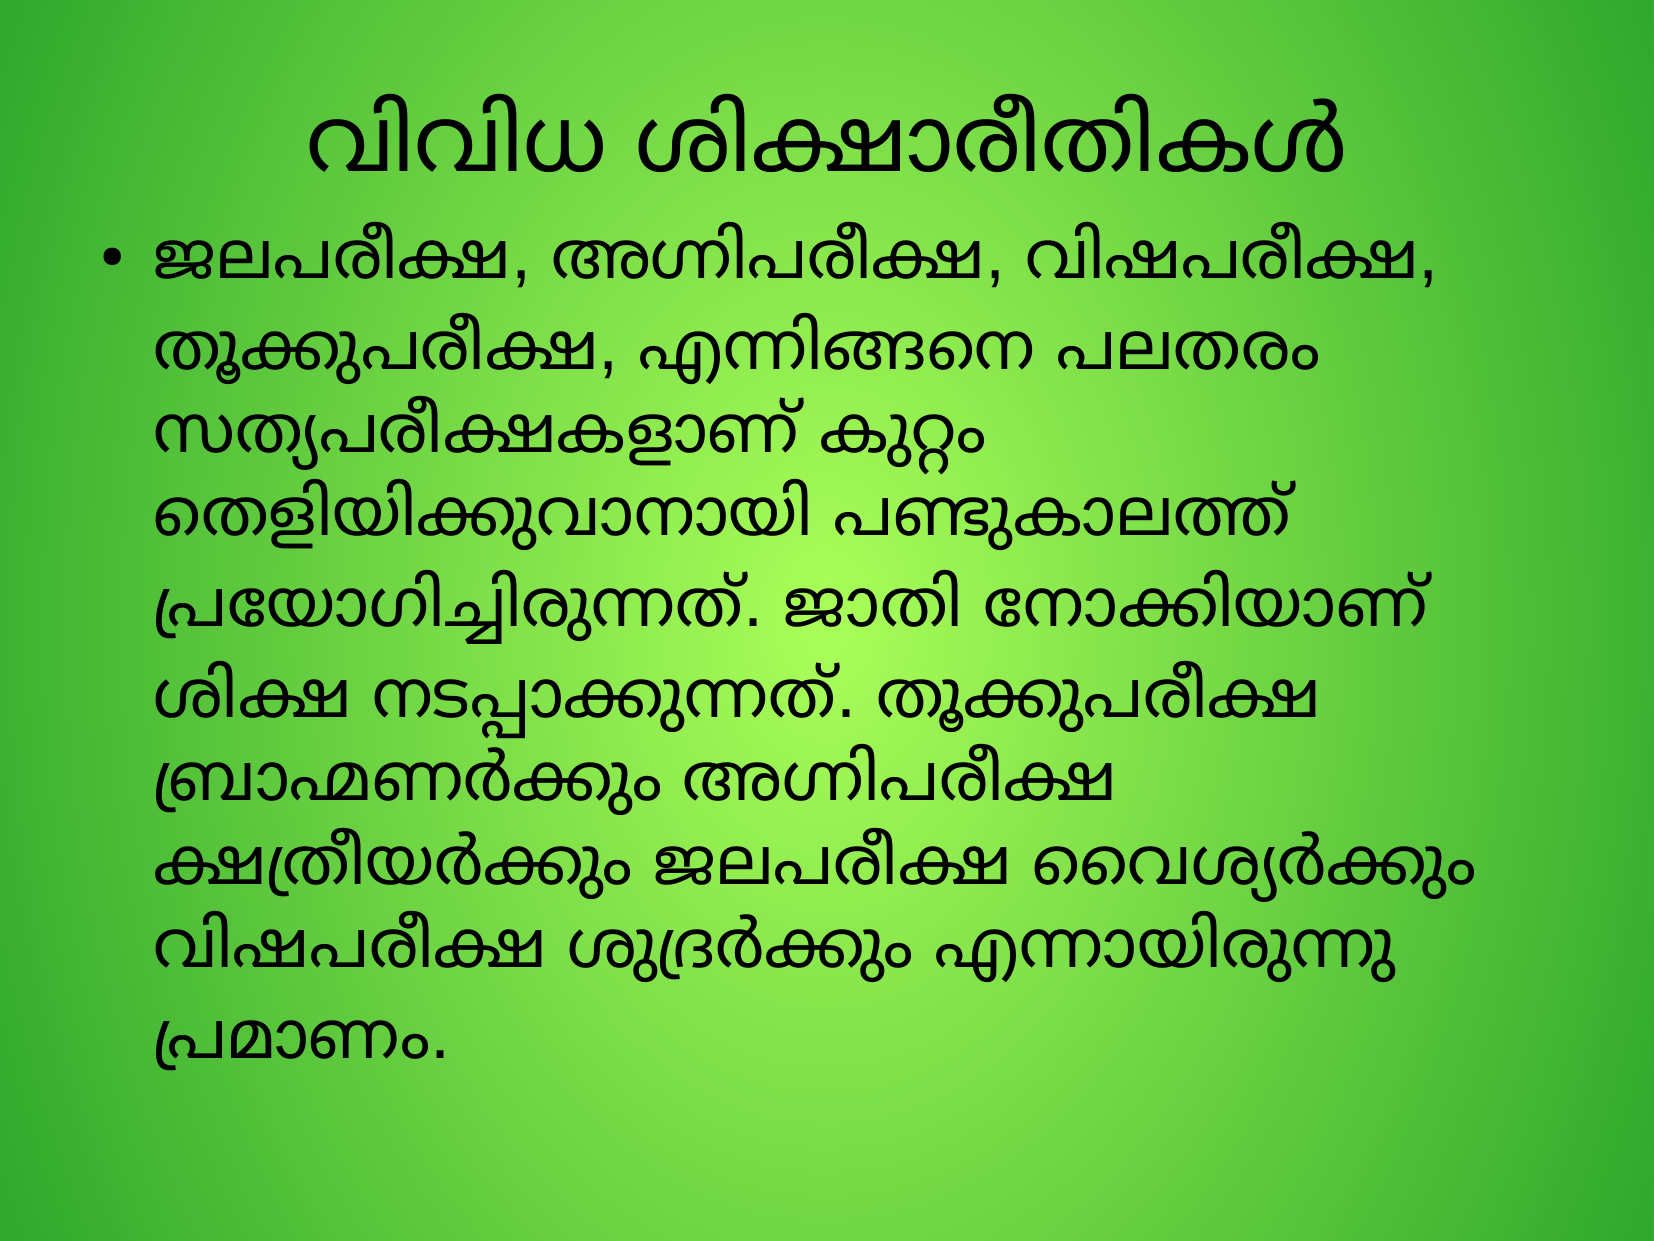

# വിവിധ ശിക്ഷാരീതികൾ
ജലപരീക്ഷ, അഗ്നിപരീക്ഷ, വിഷപരീക്ഷ, തൂക്കുപരീക്ഷ, എന്നിങ്ങനെ പലതരം സത്യപരീക്ഷകളാണ് കുറ്റം തെളിയിക്കുവാനായി പണ്ടുകാലത്ത് പ്രയോഗിച്ചിരുന്നത്. ജാതി നോക്കിയാണ് ശിക്ഷ നടപ്പാക്കുന്നത്. തൂക്കുപരീക്ഷ ബ്രാഹ്മണർക്കും അഗ്നിപരീക്ഷ ക്ഷത്രീയർക്കും ജലപരീക്ഷ വൈശ്യർക്കും വിഷപരീക്ഷ ശുദ്രർക്കും എന്നായിരുന്നു പ്രമാണം.